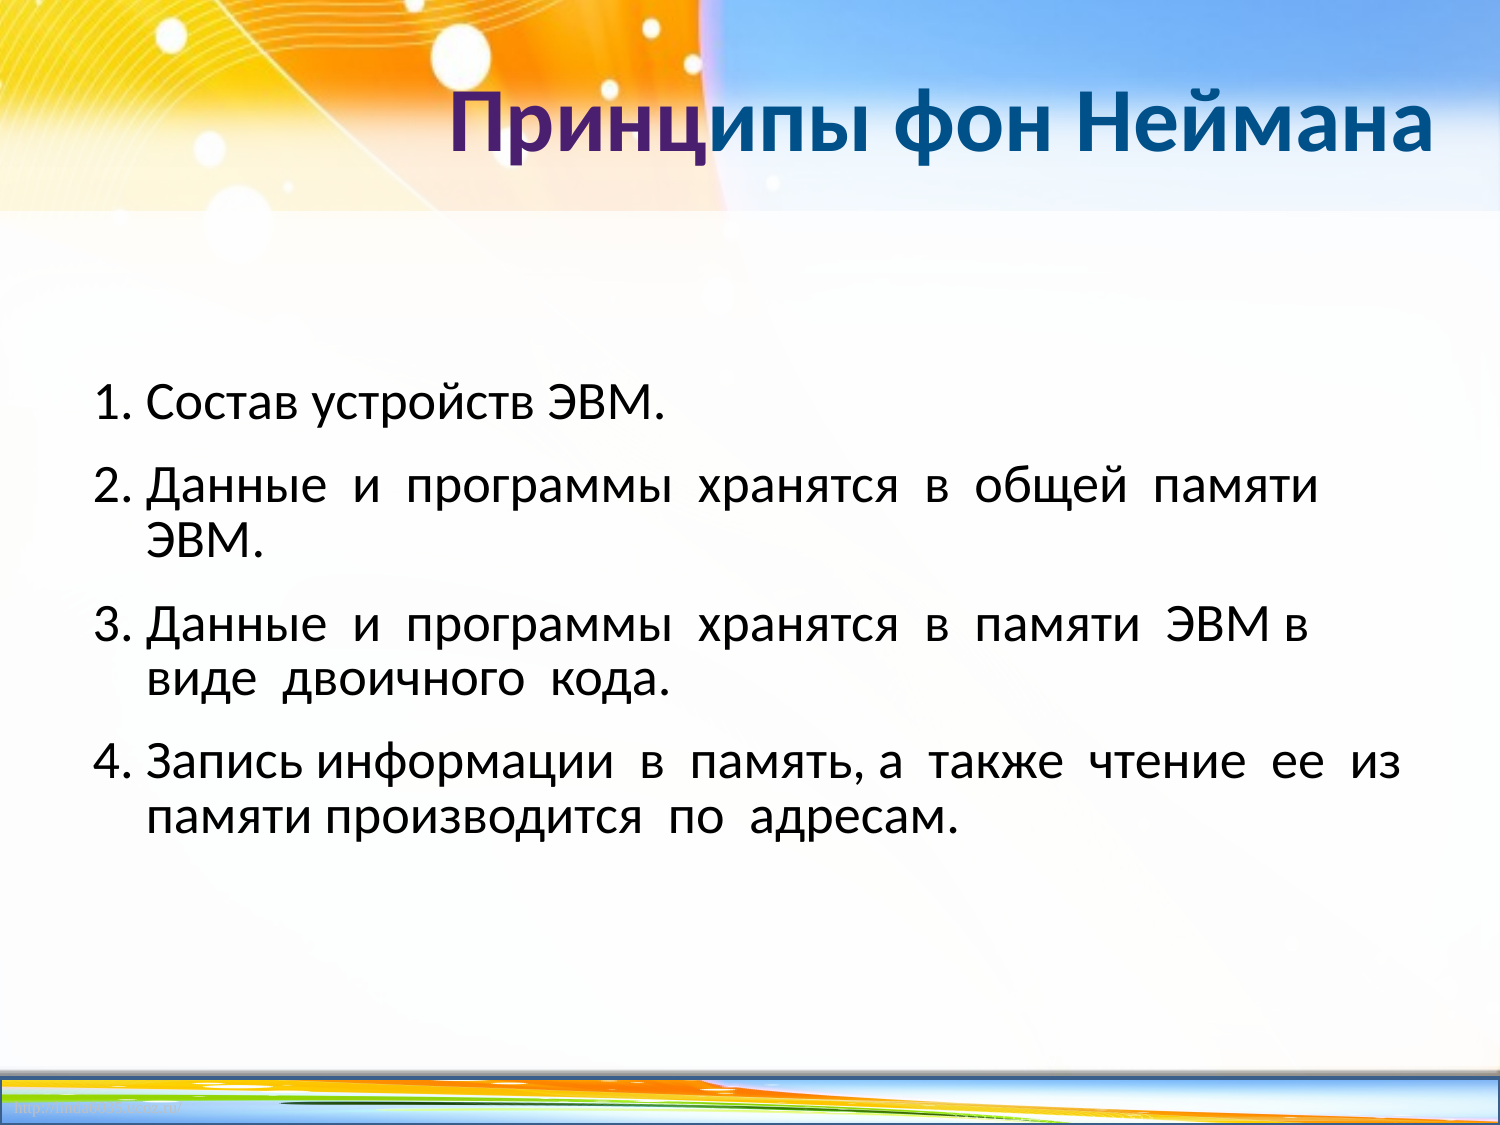

# Принципы фон Неймана
Состав устройств ЭВМ.
Данные и программы хранятся в общей памяти ЭВМ.
Данные и программы хранятся в памяти ЭВМ в виде двоичного кода.
Запись информации в память, а также чтение ее из памяти производится по адресам.